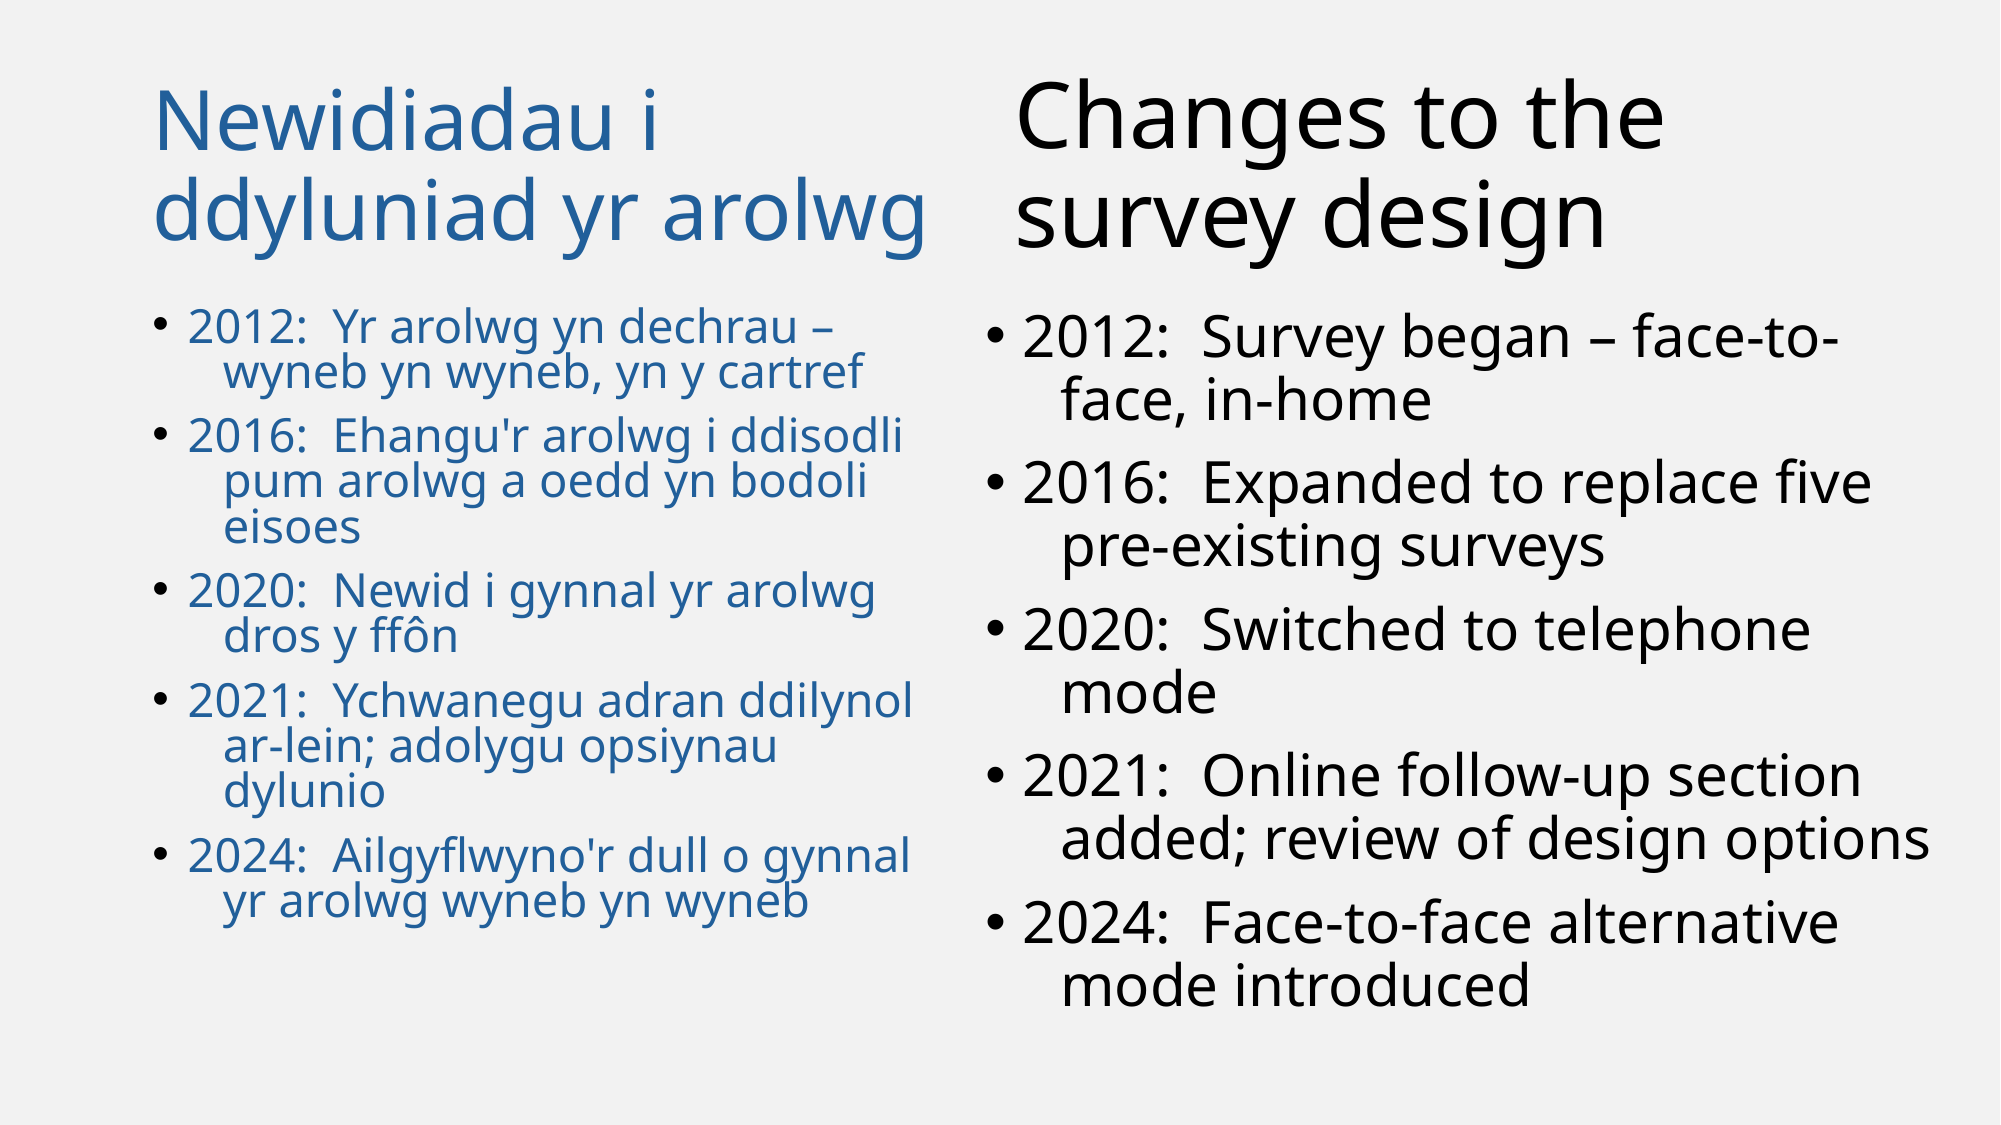

Newidiadau i ddyluniad yr arolwg
# Changes to the survey design
2012: Yr arolwg yn dechrau – wyneb yn wyneb, yn y cartref
2016: Ehangu'r arolwg i ddisodli pum arolwg a oedd yn bodoli eisoes
2020: Newid i gynnal yr arolwg dros y ffôn
2021: Ychwanegu adran ddilynol ar-lein; adolygu opsiynau dylunio
2024: Ailgyflwyno'r dull o gynnal yr arolwg wyneb yn wyneb
2012: Survey began – face-to-face, in-home
2016: Expanded to replace five pre-existing surveys
2020: Switched to telephone mode
2021: Online follow-up section added; review of design options
2024: Face-to-face alternative mode introduced